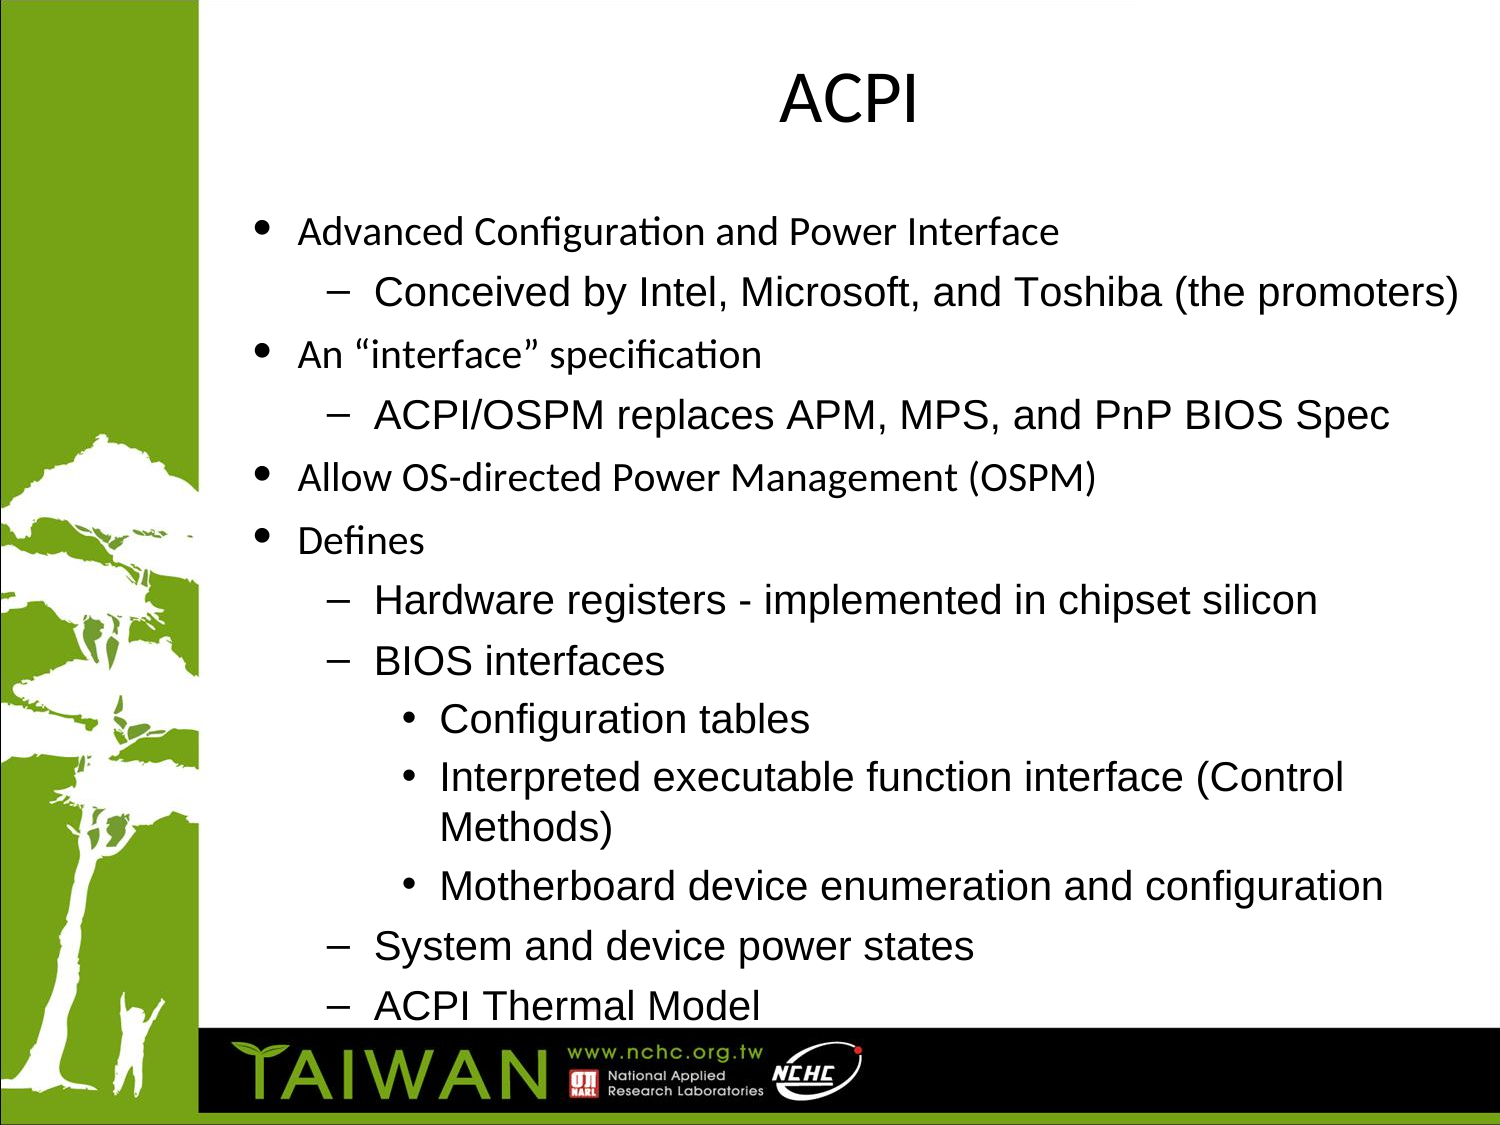

# ACPI
Advanced Configuration and Power Interface
Conceived by Intel, Microsoft, and Toshiba (the promoters)
An “interface” specification
ACPI/OSPM replaces APM, MPS, and PnP BIOS Spec
Allow OS-directed Power Management (OSPM)
Defines
Hardware registers - implemented in chipset silicon
BIOS interfaces
Configuration tables
Interpreted executable function interface (Control Methods)
Motherboard device enumeration and configuration
System and device power states
ACPI Thermal Model